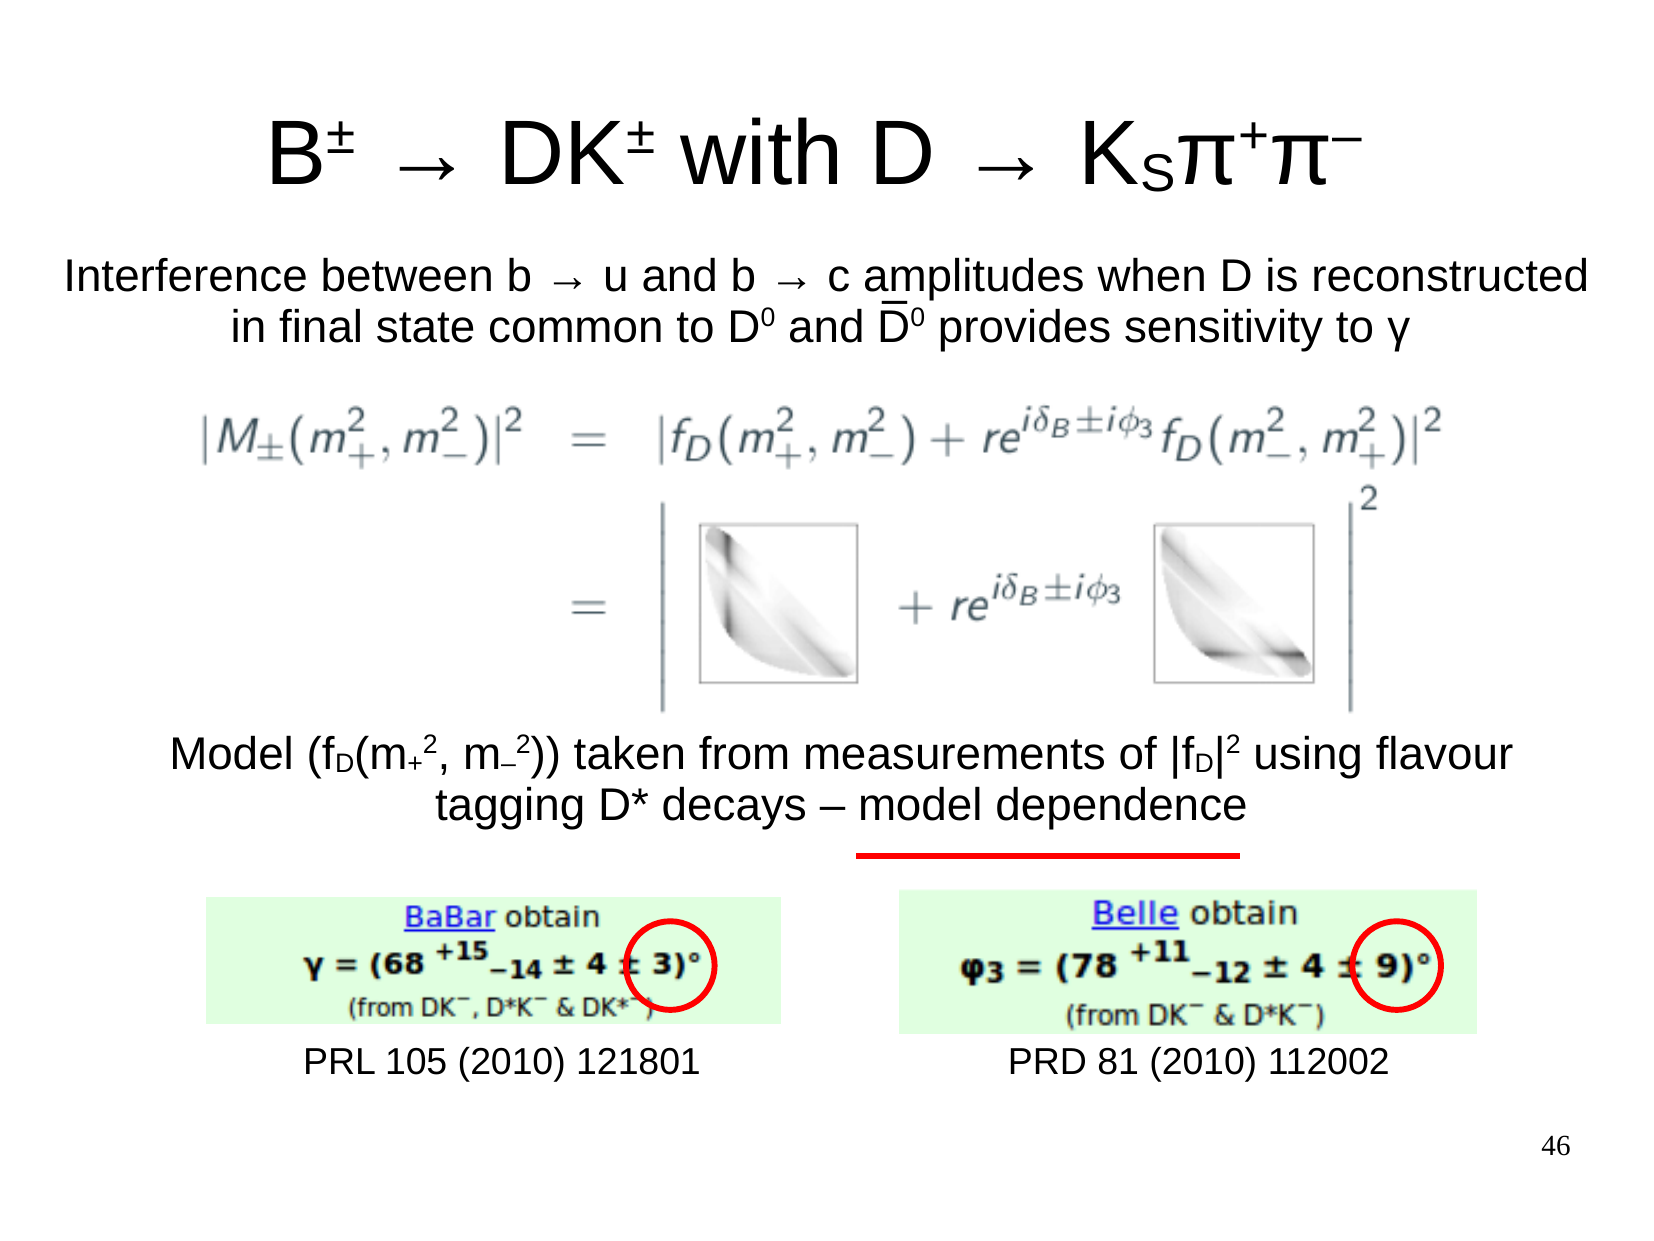

# B± → DK± with D → KSπ+π–
Interference between b → u and b → c amplitudes when D is reconstructed in final state common to D0 and D0 provides sensitivity to γ
–
Model (fD(m+2, m–2)) taken from measurements of |fD|2 using flavour tagging D* decays – model dependence
PRL 105 (2010) 121801
PRD 81 (2010) 112002
46